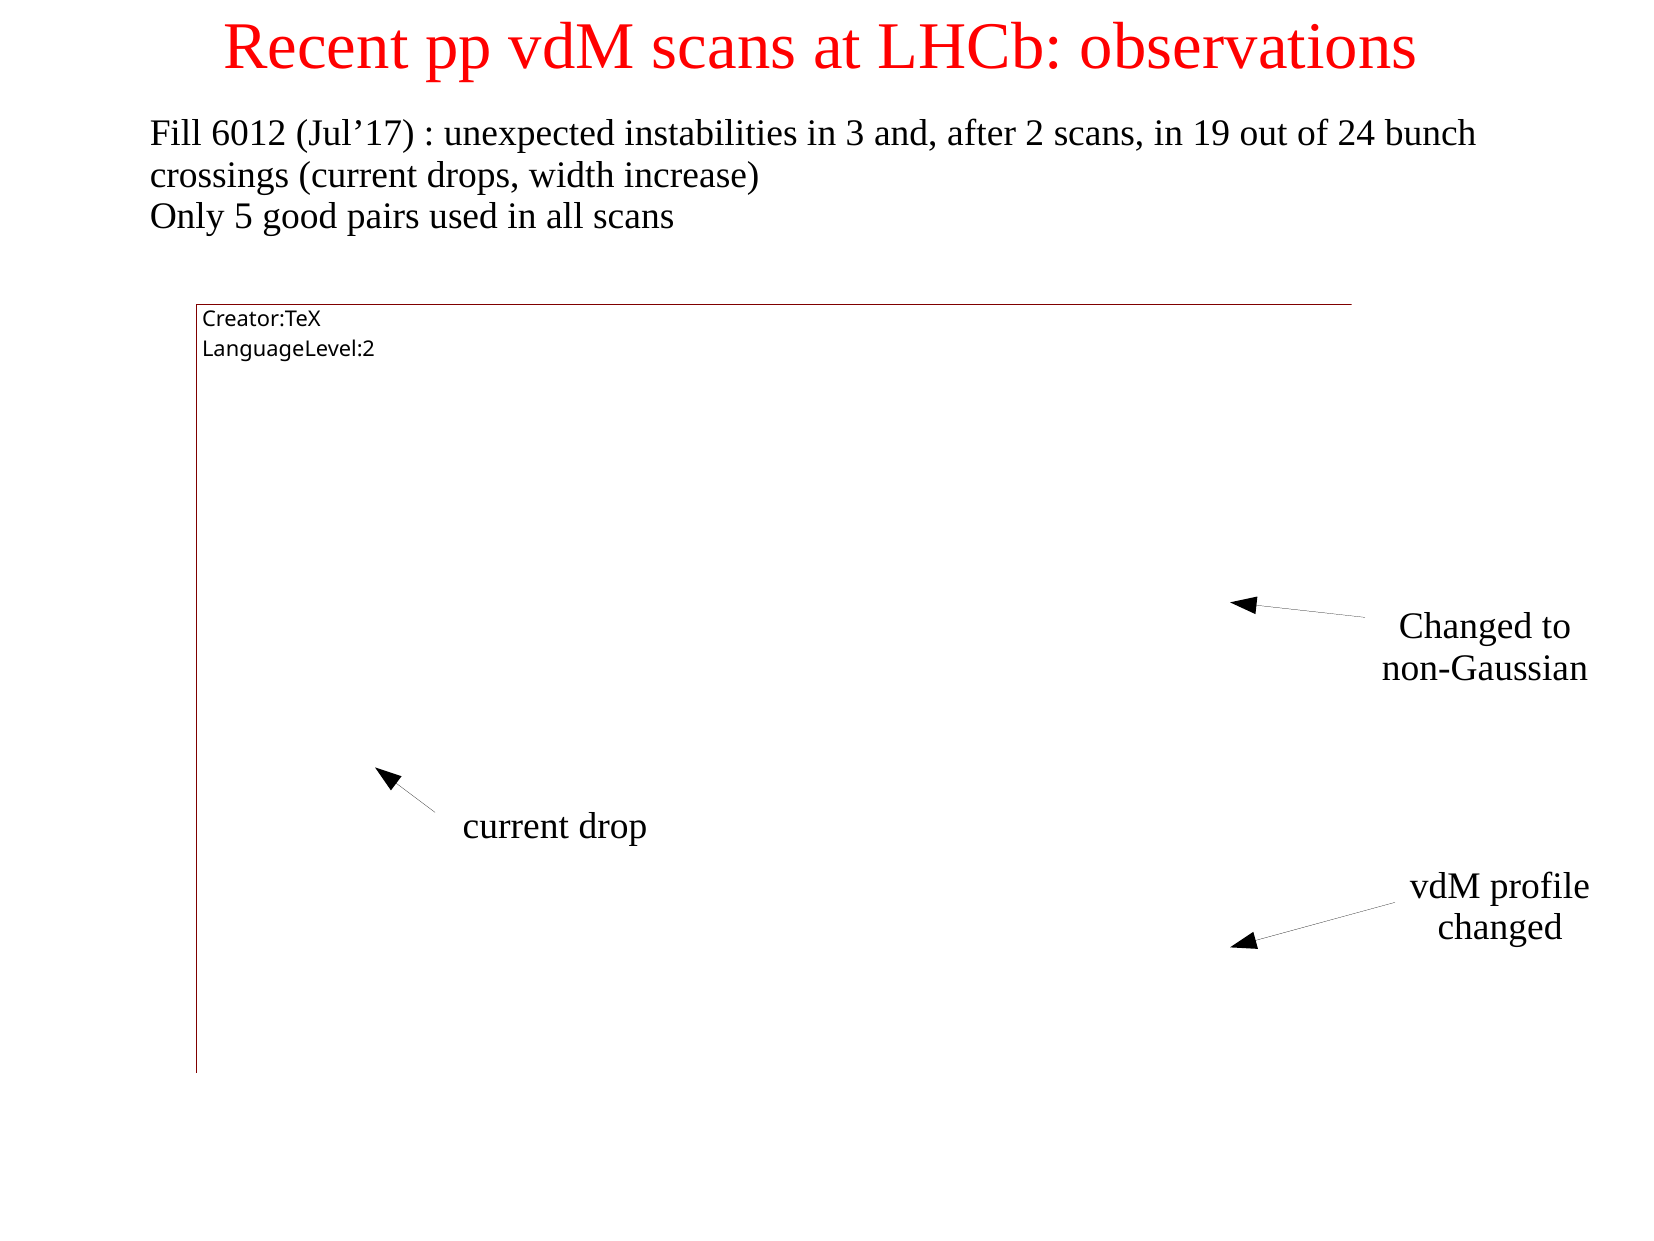

Recent pp vdM scans at LHCb: observations
Fill 6012 (Jul’17) : unexpected instabilities in 3 and, after 2 scans, in 19 out of 24 bunch crossings (current drops, width increase)
Only 5 good pairs used in all scans
Changed to non-Gaussian
current drop
vdM profile changed
Length Scale Calibration (LSC) : beam displacements set by LHC precisely verified by Velo.
LSC in fill 4269 : X- and Y-displacements were incorrectly written manually as equal. Mistake found by checking the bump magnet recordings.